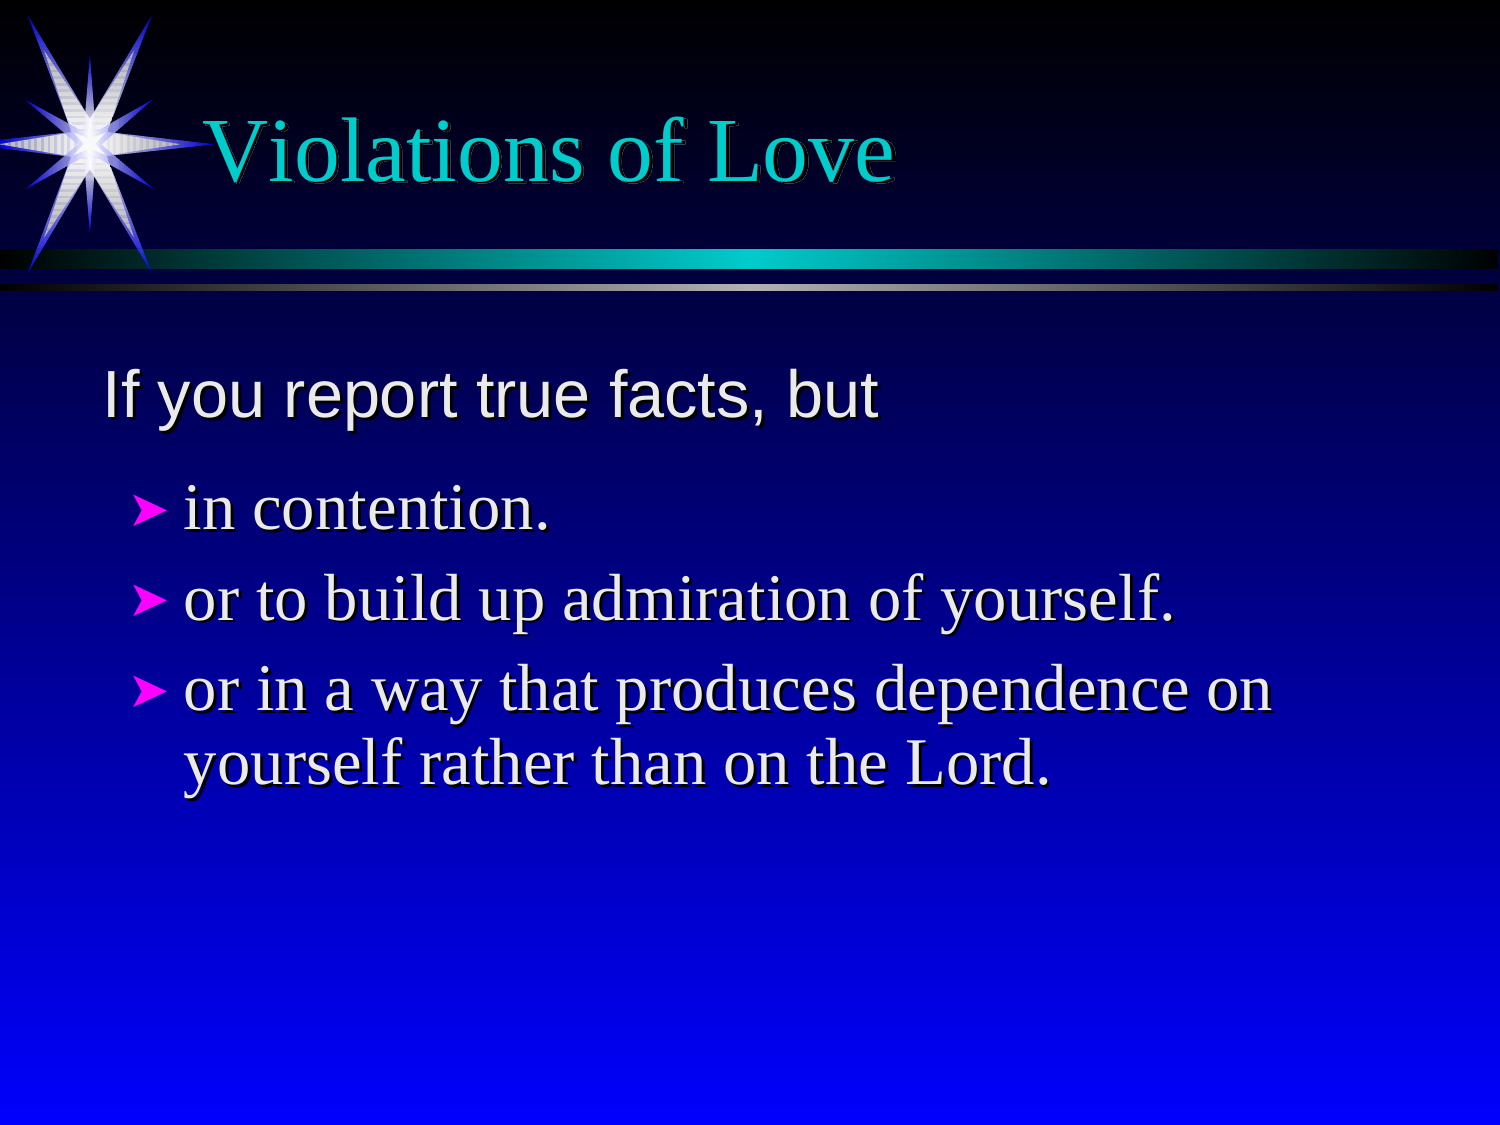

# Violations of Love
If you report true facts, but
in contention.
or to build up admiration of yourself.
or in a way that produces dependence on yourself rather than on the Lord.